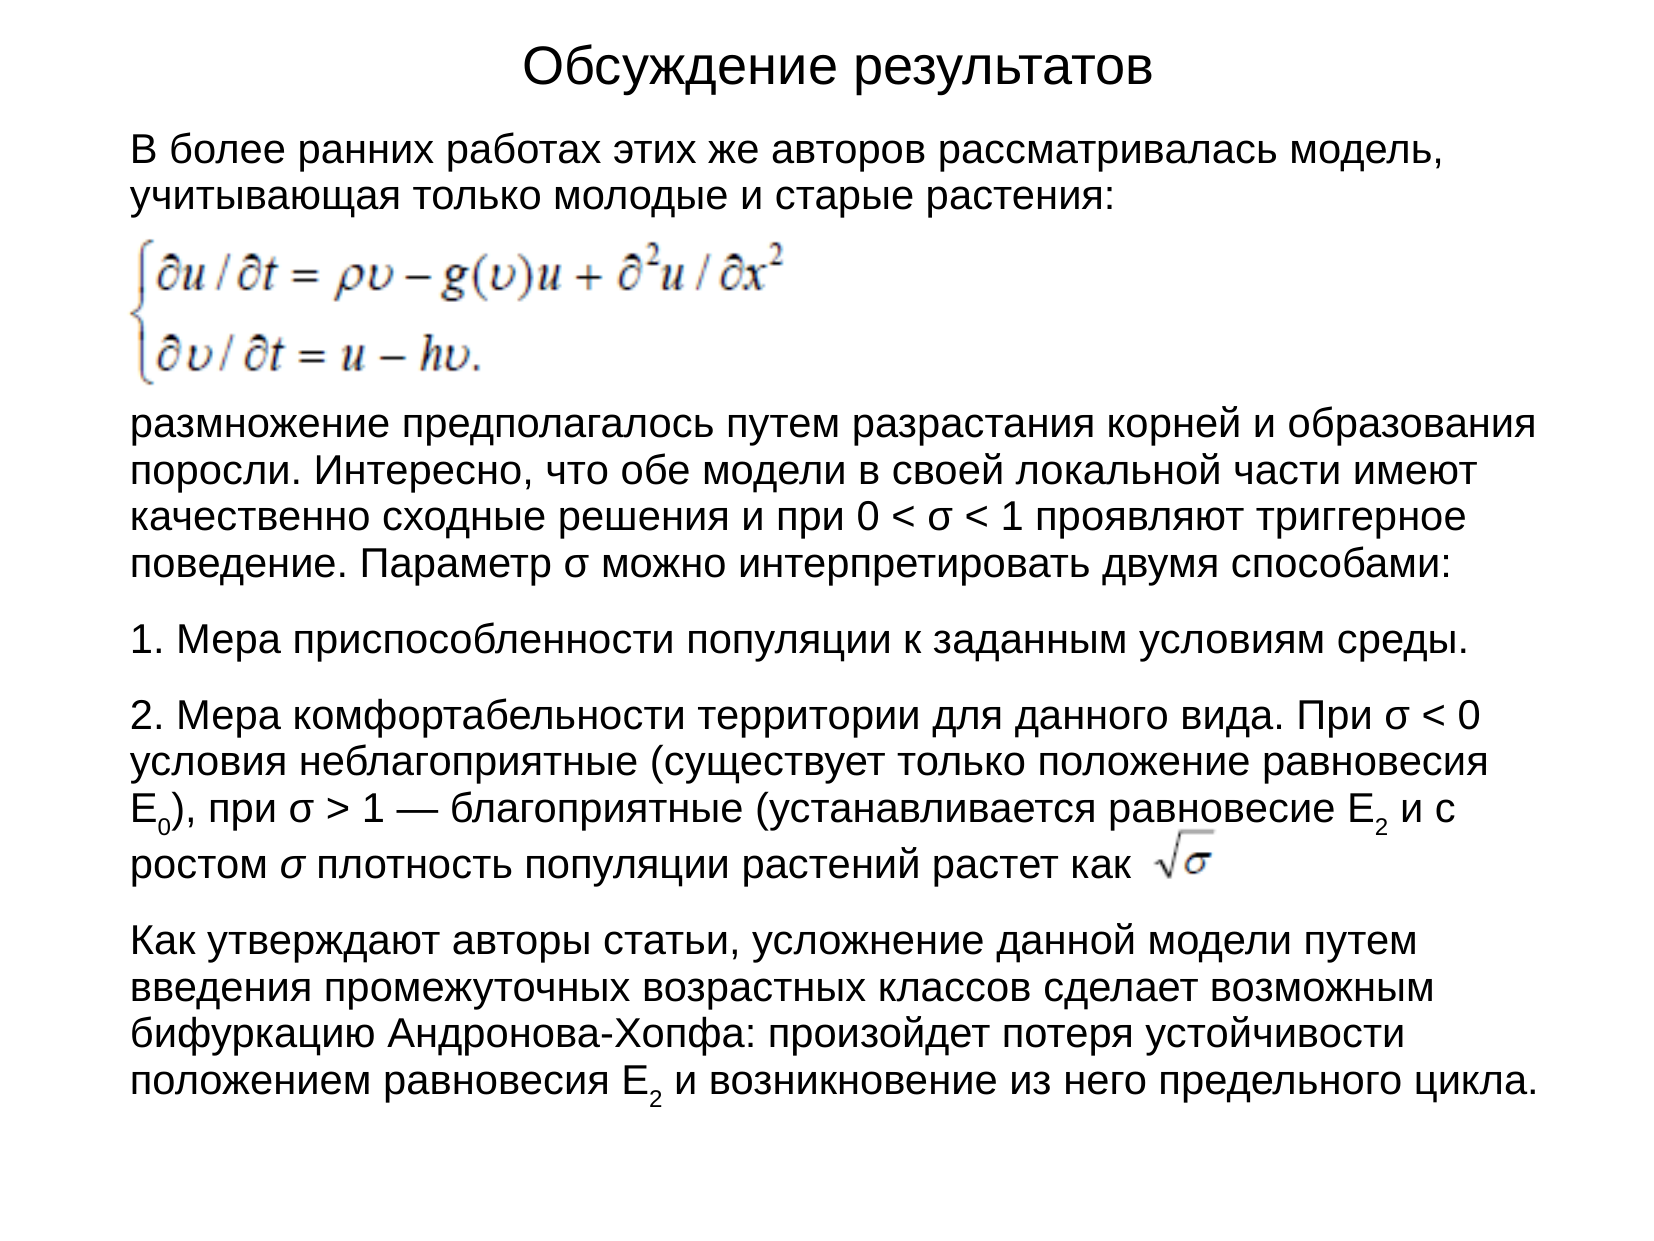

#
Обсуждение результатов
В более ранних работах этих же авторов рассматривалась модель, учитывающая только молодые и старые растения:
размножение предполагалось путем разрастания корней и образования поросли. Интересно, что обе модели в своей локальной части имеют качественно сходные решения и при 0 < σ < 1 проявляют триггерное поведение. Параметр σ можно интерпретировать двумя способами:
1. Мера приспособленности популяции к заданным условиям среды.
2. Мера комфортабельности территории для данного вида. При σ < 0 условия неблагоприятные (существует только положение равновесия Е0), при σ > 1 — благоприятные (устанавливается равновесие Е2 и с ростом σ плотность популяции растений растет как .
Как утверждают авторы статьи, усложнение данной модели путем введения промежуточных возрастных классов сделает возможным бифуркацию Андронова-Хопфа: произойдет потеря устойчивости положением равновесия Е2 и возникновение из него предельного цикла.